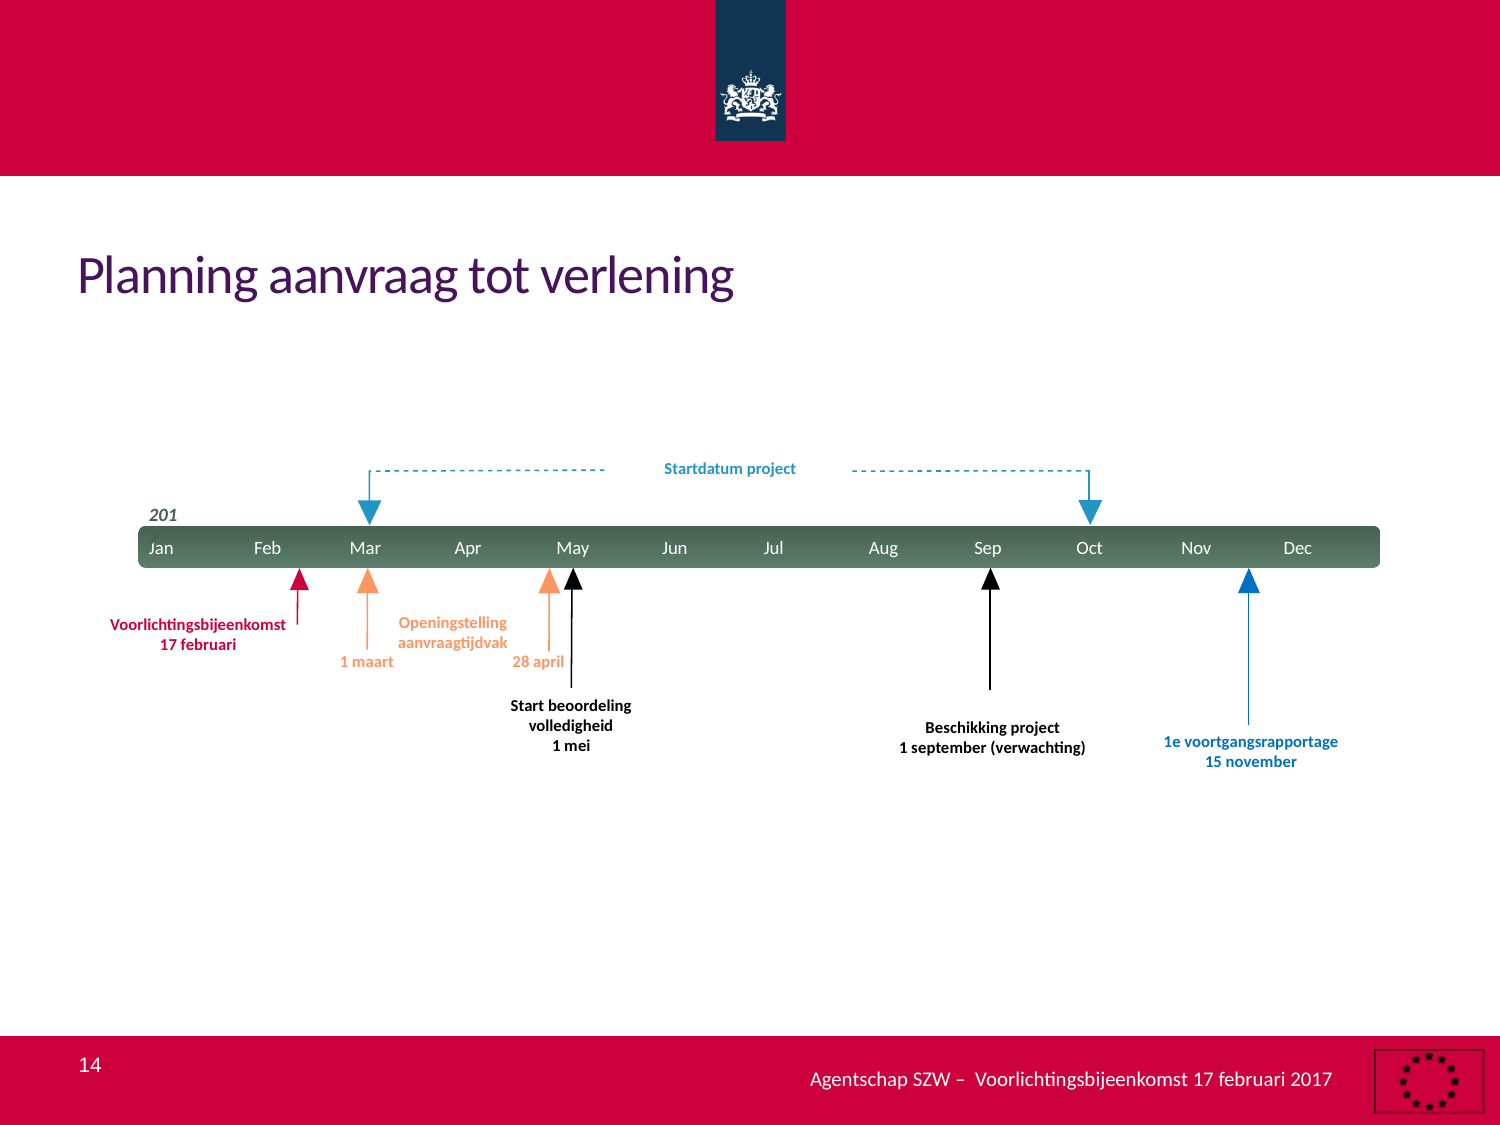

Planning aanvraag tot verlening
Startdatum project
2017
Jan
Feb
Mar
Apr
May
Jun
Jul
Aug
Sep
Oct
Nov
Dec
Voorlichtingsbijeenkomst
17 februari
Openingstelling
aanvraagtijdvak
1 maart
28 april
Start beoordeling
volledigheid
1 mei
Beschikking project
1 september (verwachting)
1e voortgangsrapportage
15 november
Agentschap SZW – Voorlichtingsbijeenkomst 17 februari 2017